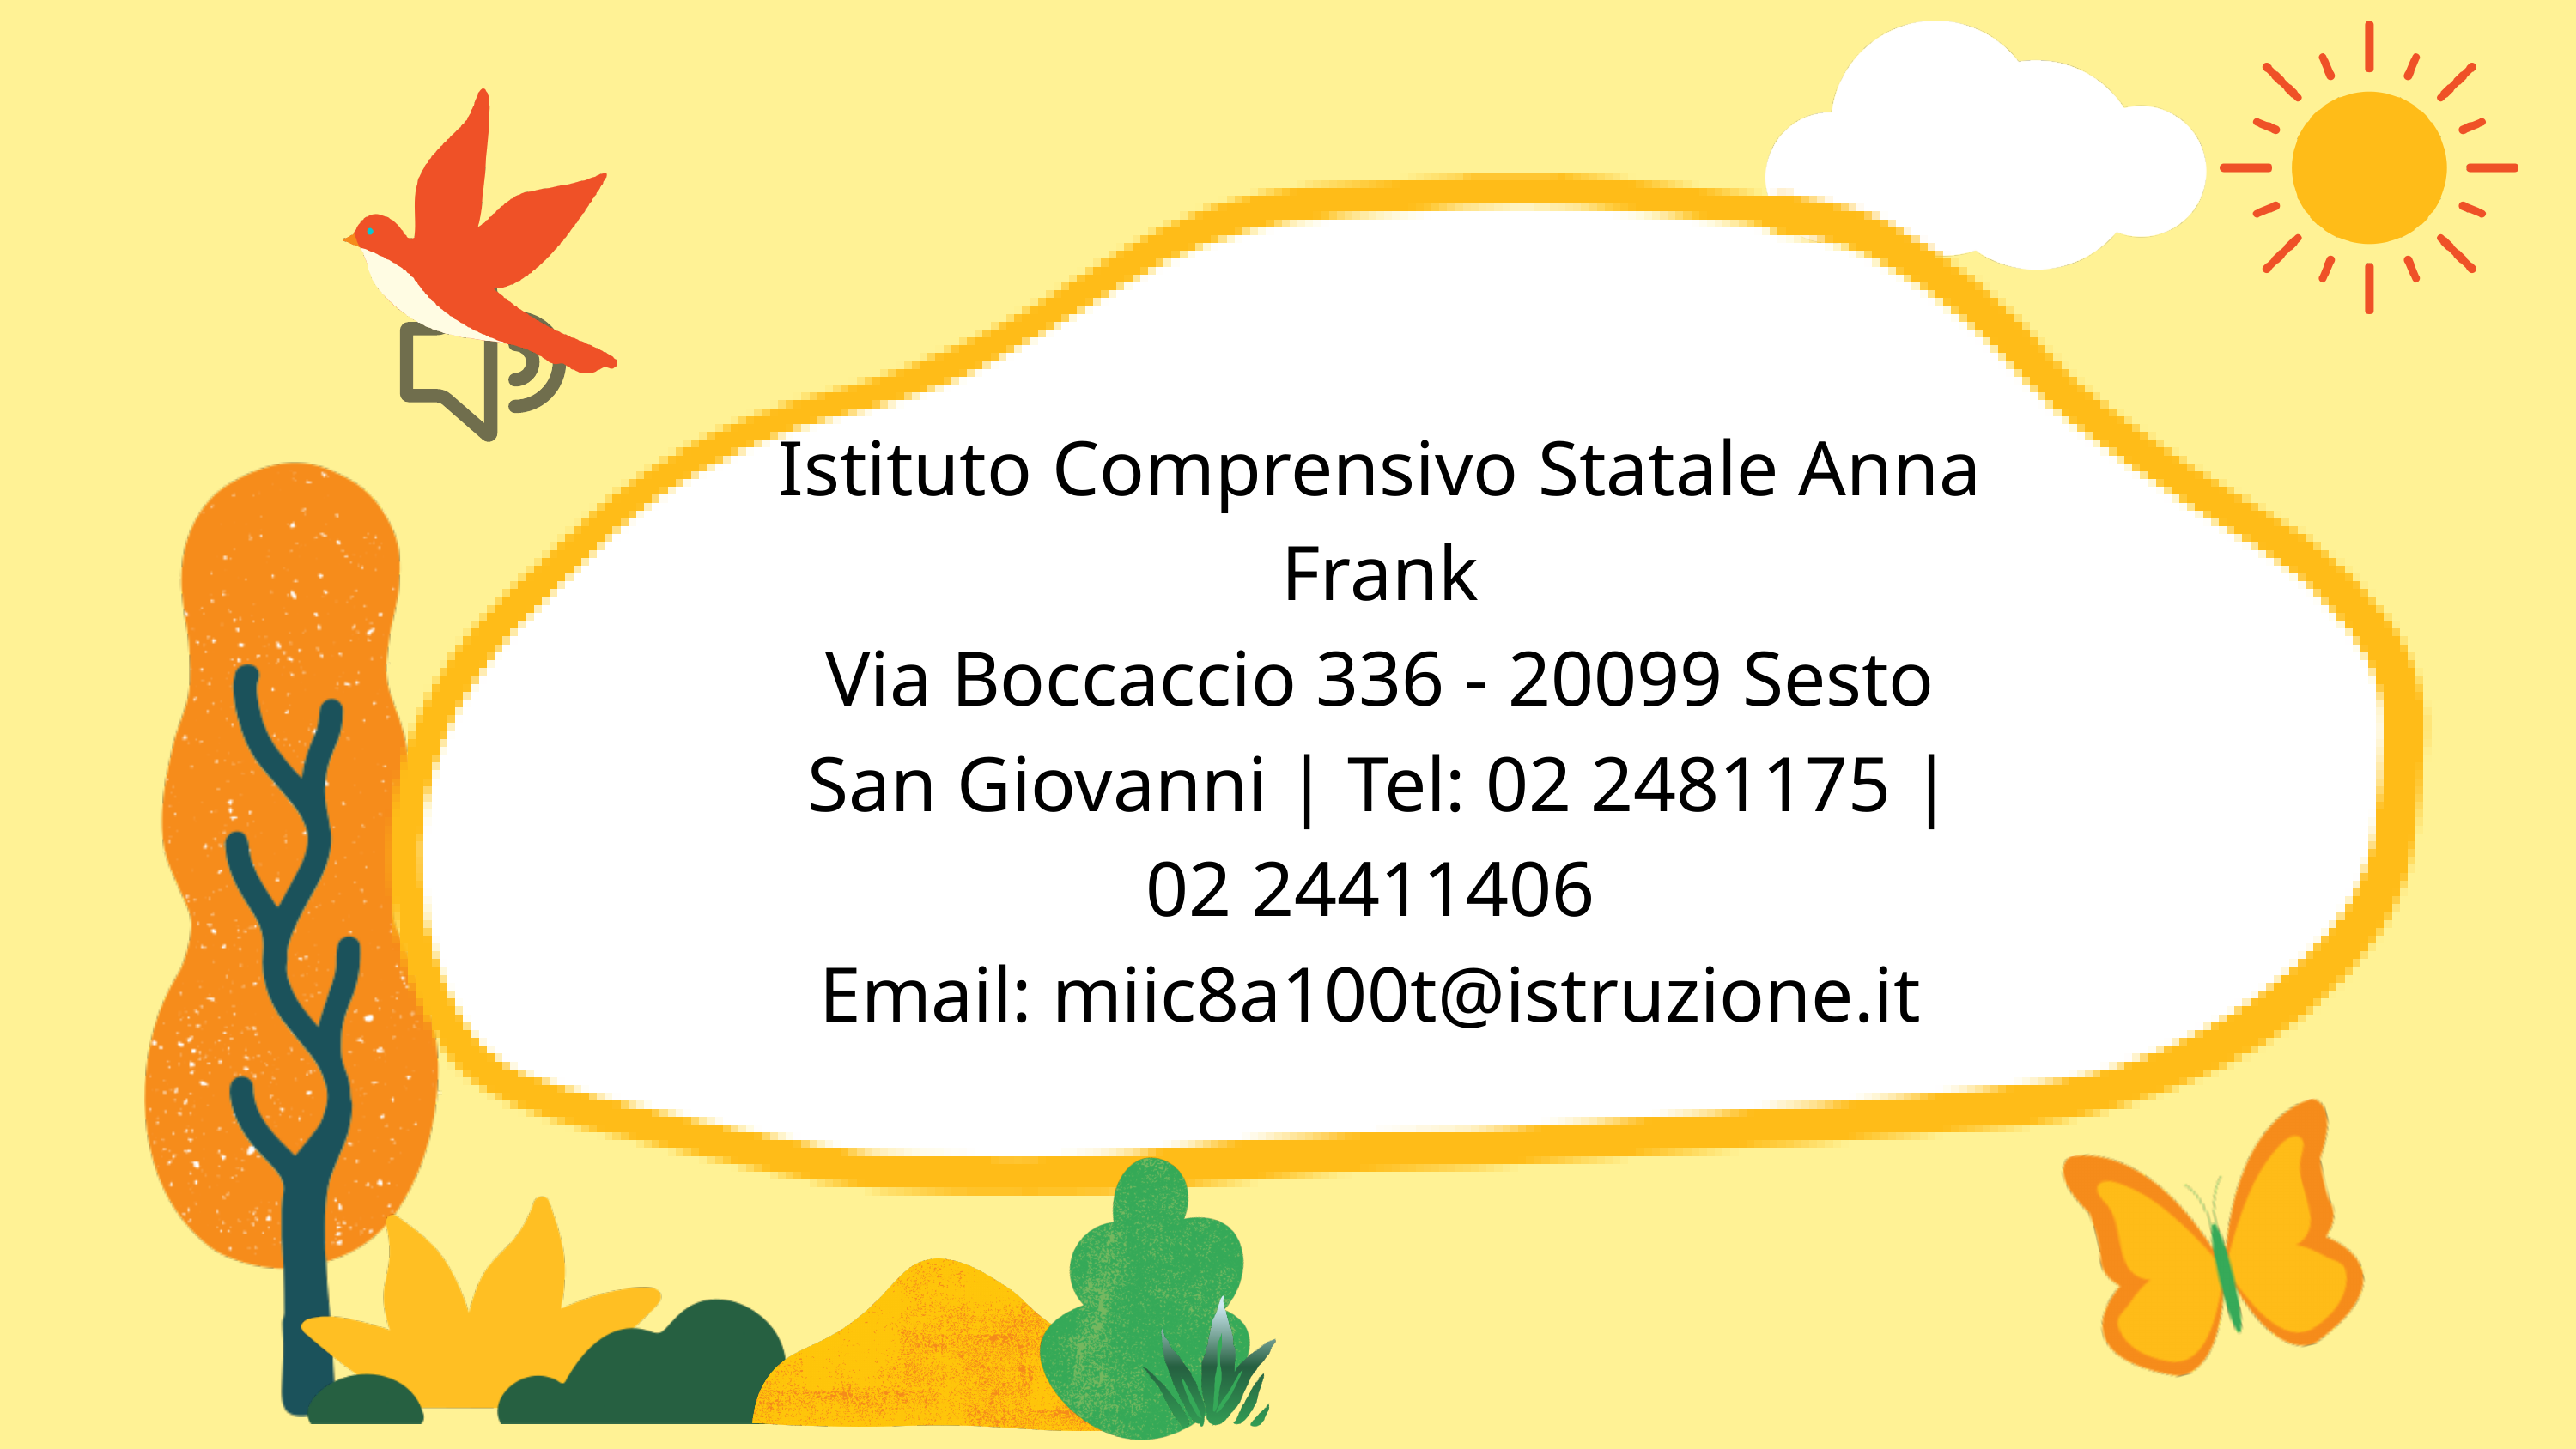

Istituto Comprensivo Statale Anna Frank
Via Boccaccio 336 - 20099 Sesto San Giovanni | Tel: 02 2481175 | 02 24411406
Email: miic8a100t@istruzione.it